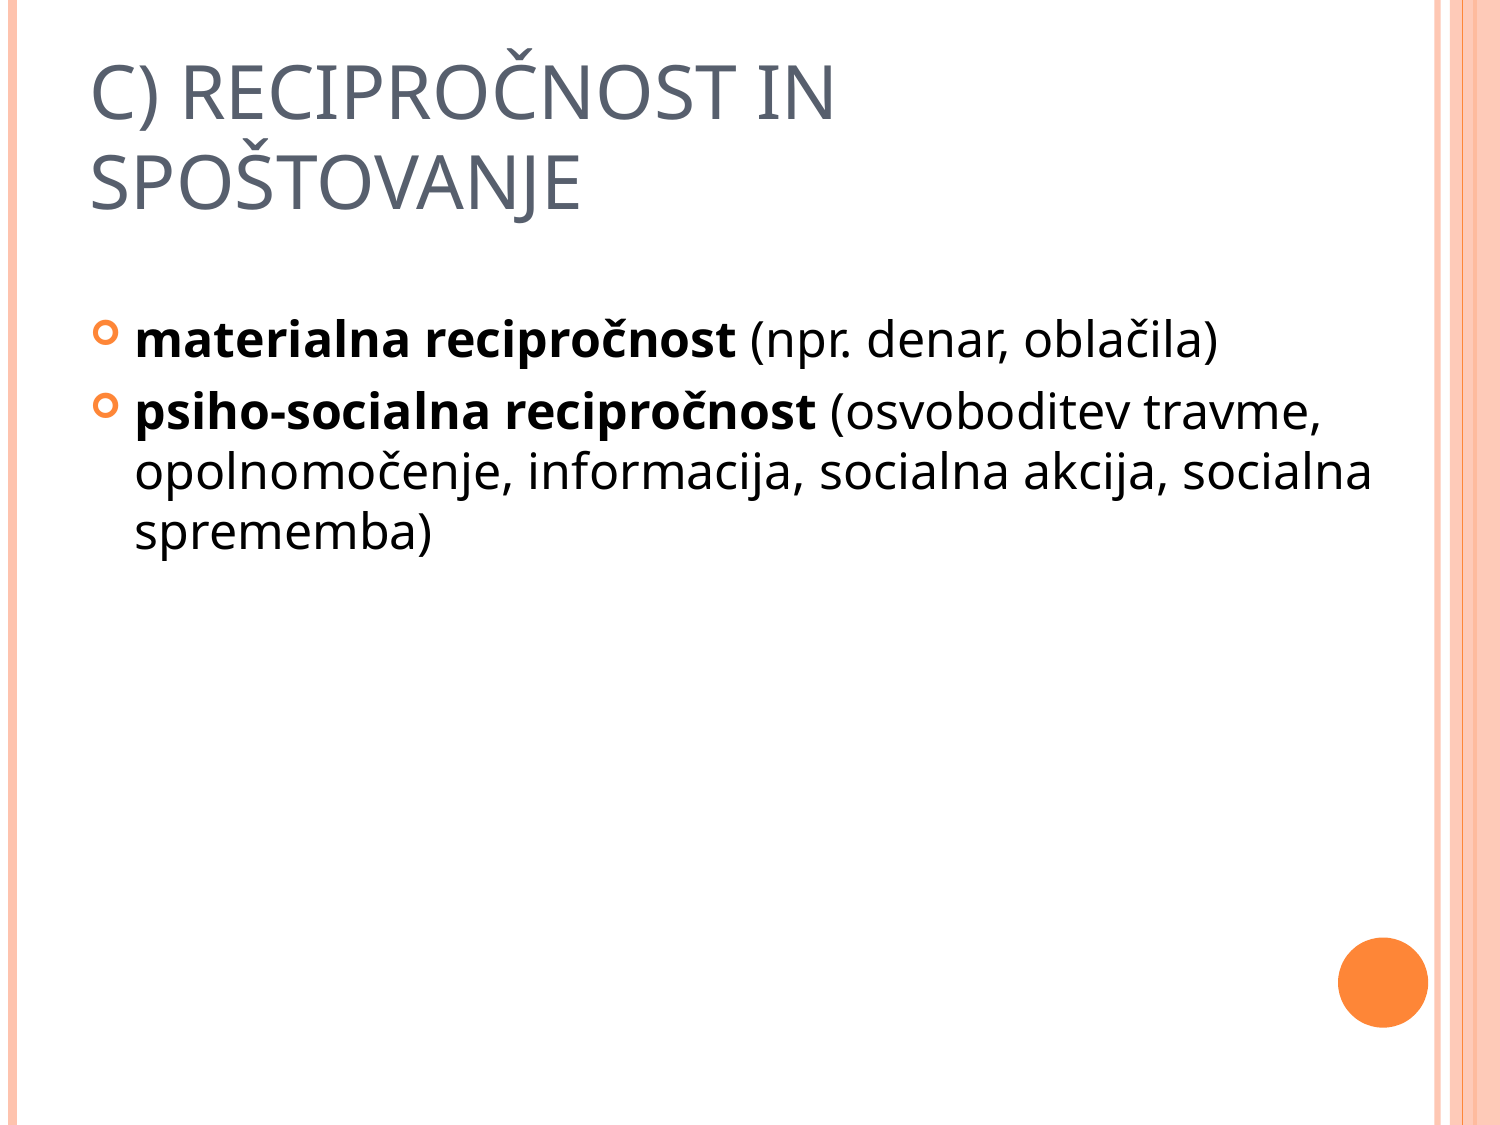

# C) RECIPROČNOST IN SPOŠTOVANJE
materialna recipročnost (npr. denar, oblačila)
psiho-socialna recipročnost (osvoboditev travme, opolnomočenje, informacija, socialna akcija, socialna sprememba)